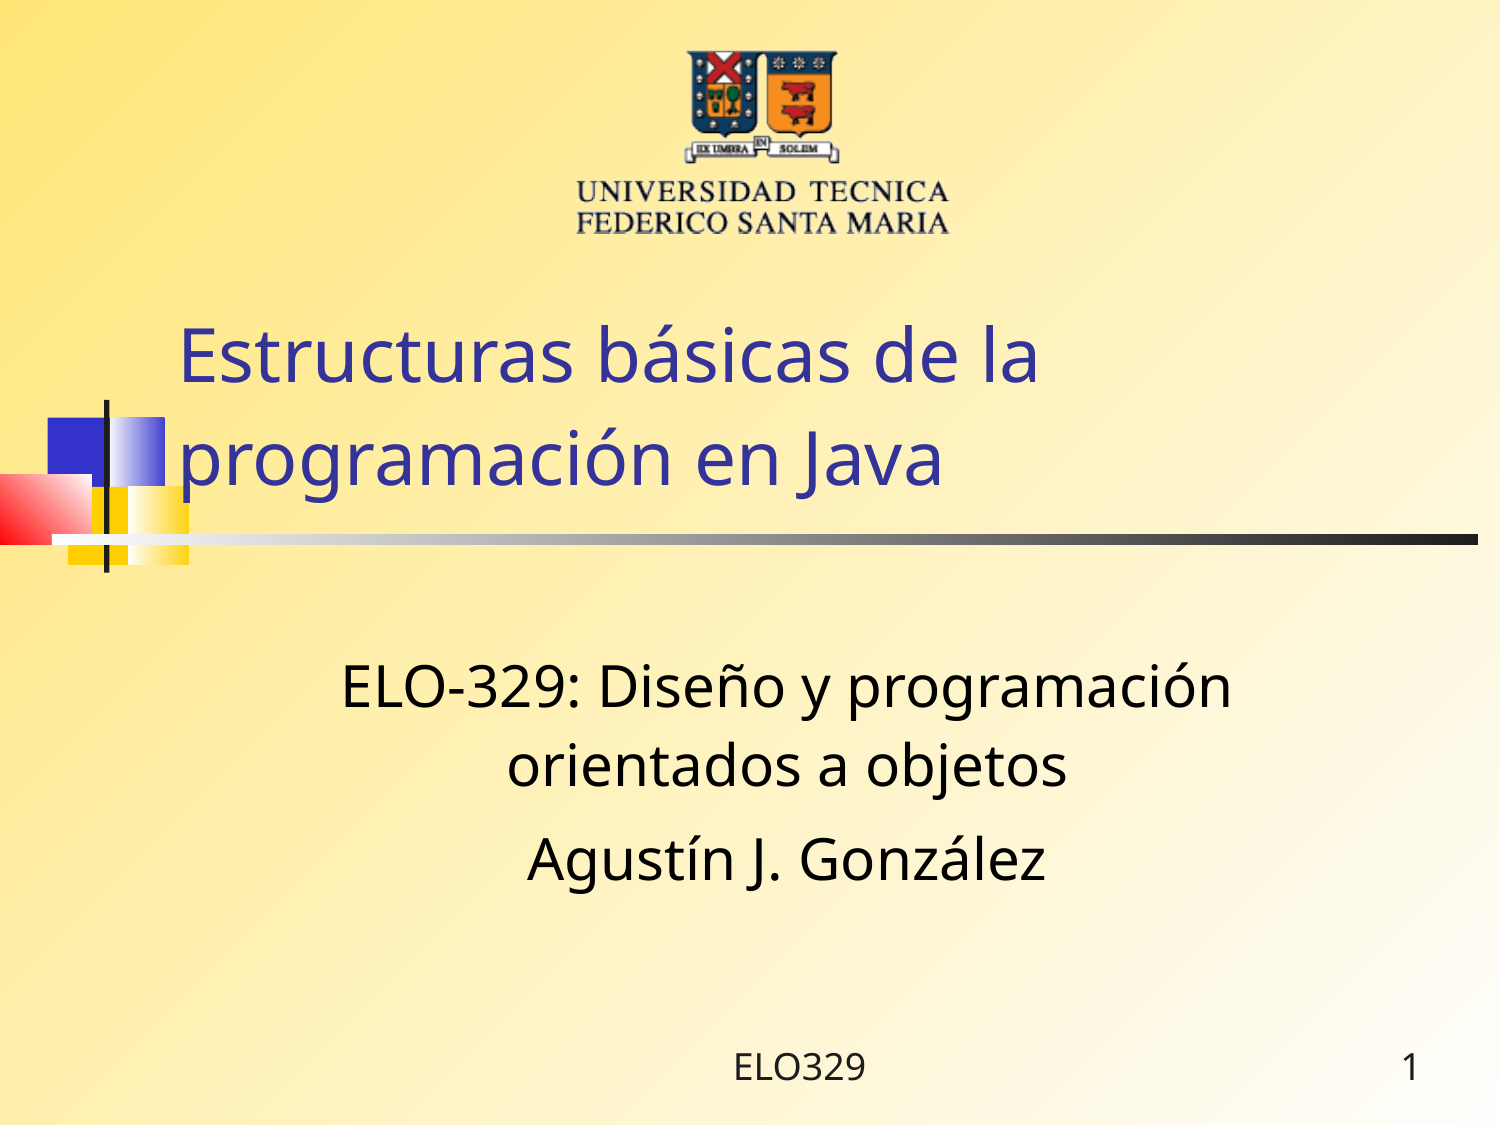

# Estructuras básicas de la programación en Java
ELO-329: Diseño y programación orientados a objetos
Agustín J. González
ELO329
1